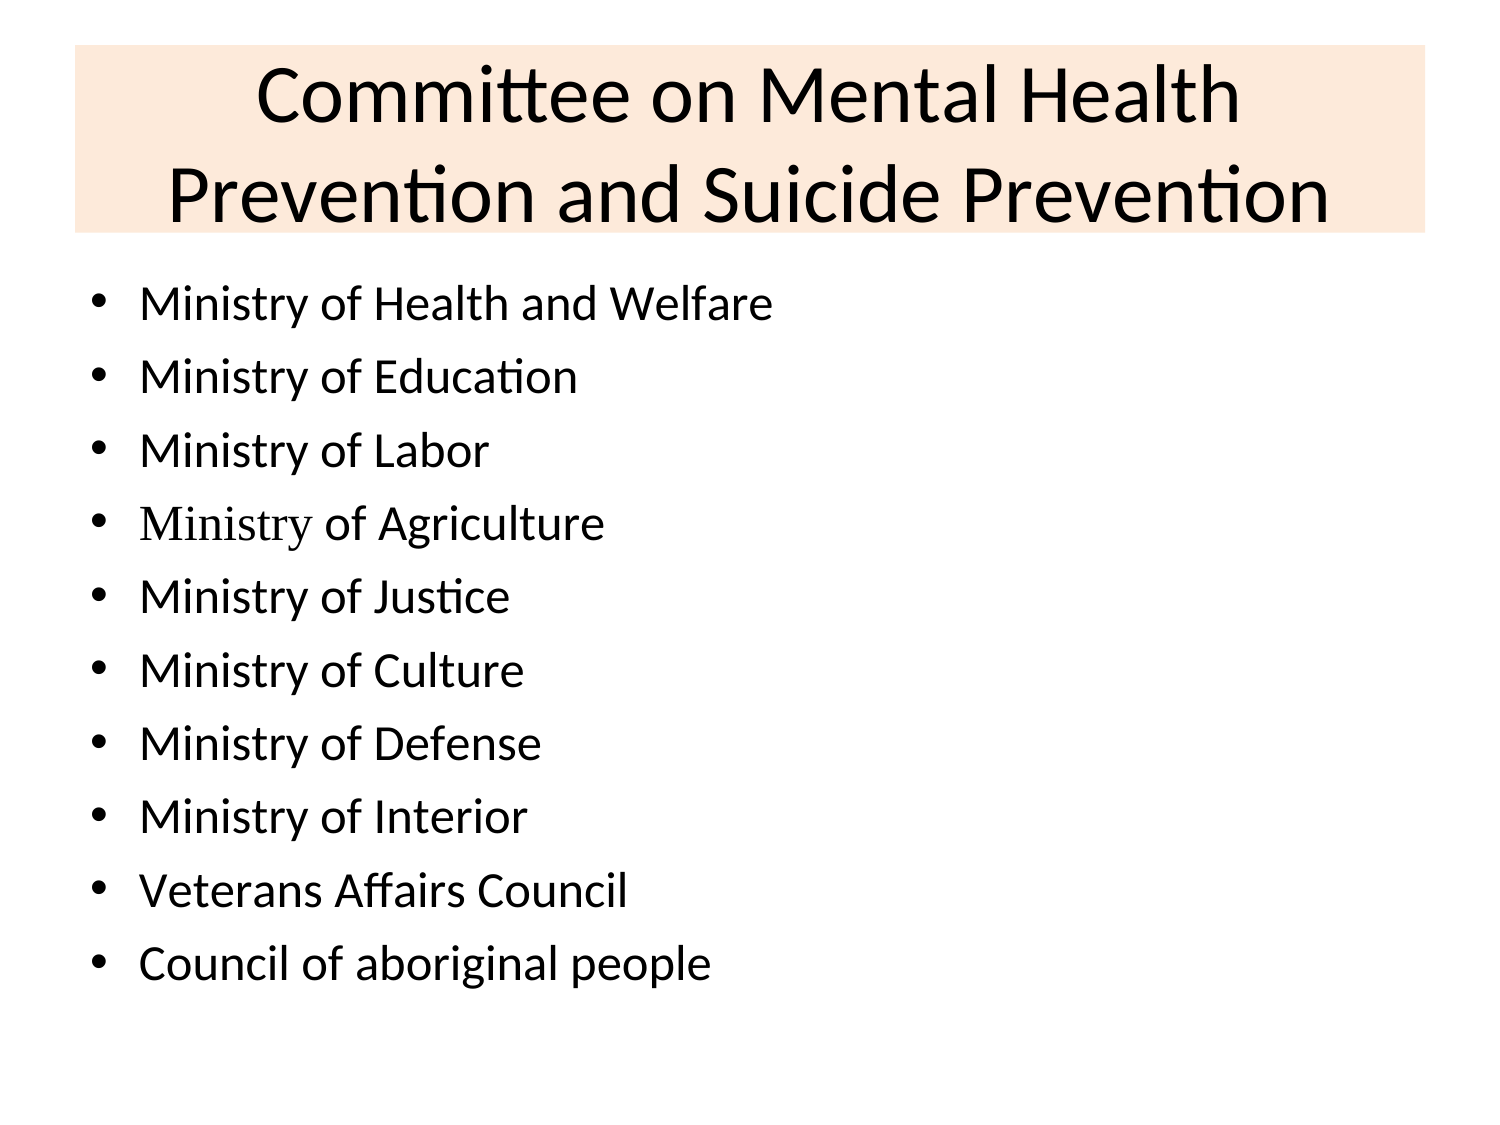

# Committee on Mental Health Prevention and Suicide Prevention
Ministry of Health and Welfare
Ministry of Education
Ministry of Labor
Ministry of Agriculture
Ministry of Justice
Ministry of Culture
Ministry of Defense
Ministry of Interior
Veterans Affairs Council
Council of aboriginal people